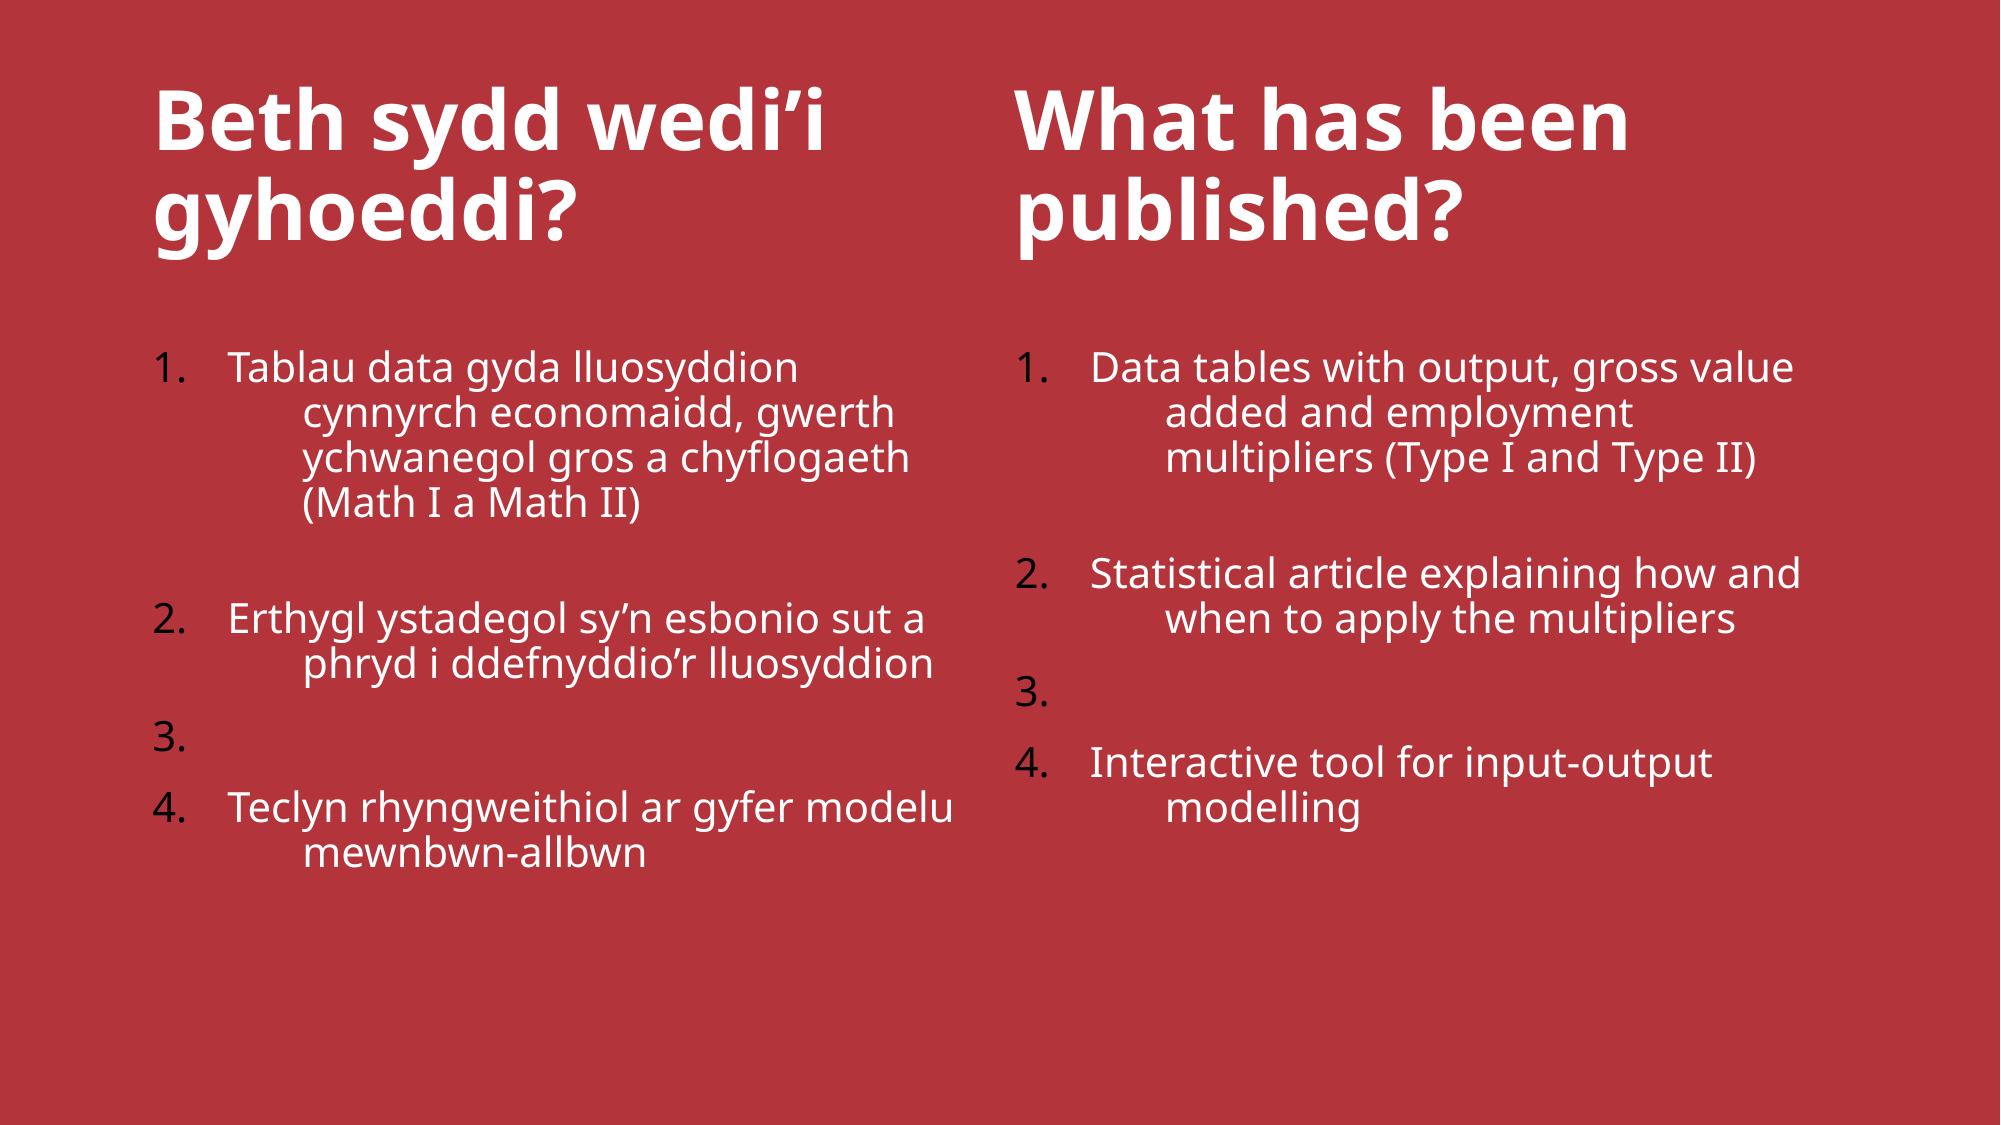

Beth sydd wedi’i gyhoeddi?
What has been published?
# Tablau data gyda lluosyddion cynnyrch economaidd, gwerth ychwanegol gros a chyflogaeth (Math I a Math II)
Erthygl ystadegol sy’n esbonio sut a phryd i ddefnyddio’r lluosyddion
Teclyn rhyngweithiol ar gyfer modelu mewnbwn-allbwn
Data tables with output, gross value added and employment multipliers (Type I and Type II)
Statistical article explaining how and when to apply the multipliers
Interactive tool for input-output modelling